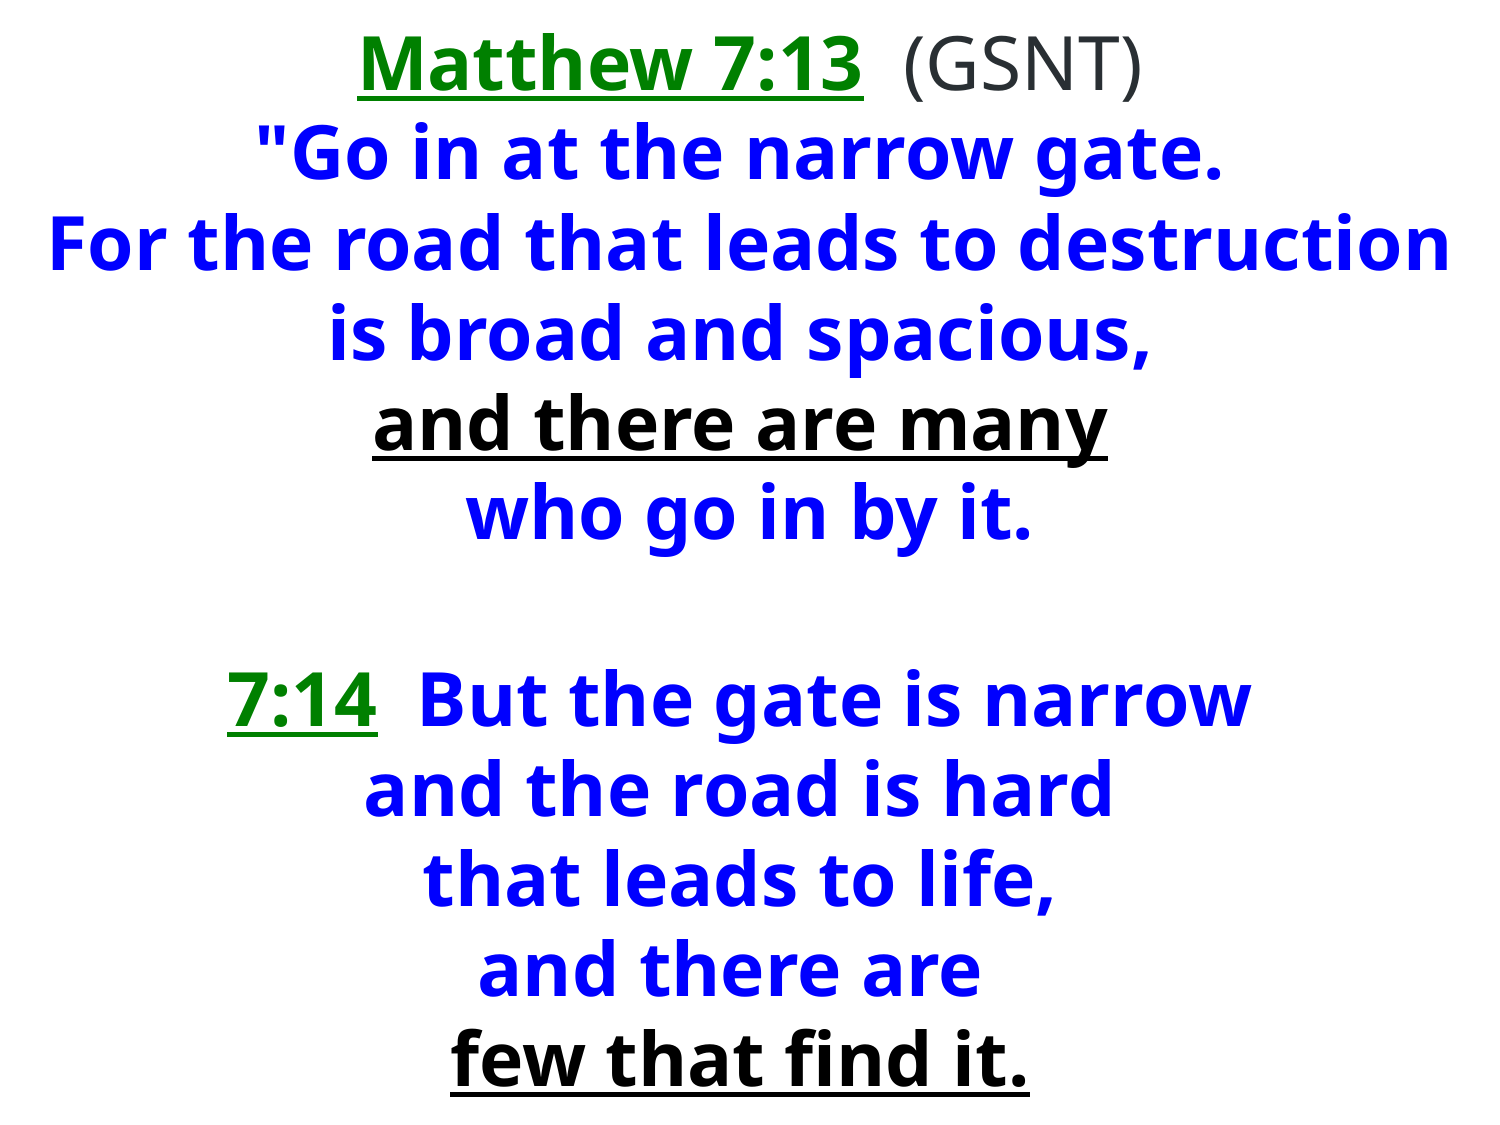

# Matthew 7:13 (GSNT) "Go in at the narrow gate. For the road that leads to destruction is broad and spacious, and there are many who go in by it.
7:14 But the gate is narrow
and the road is hard
that leads to life,
and there are
few that find it.